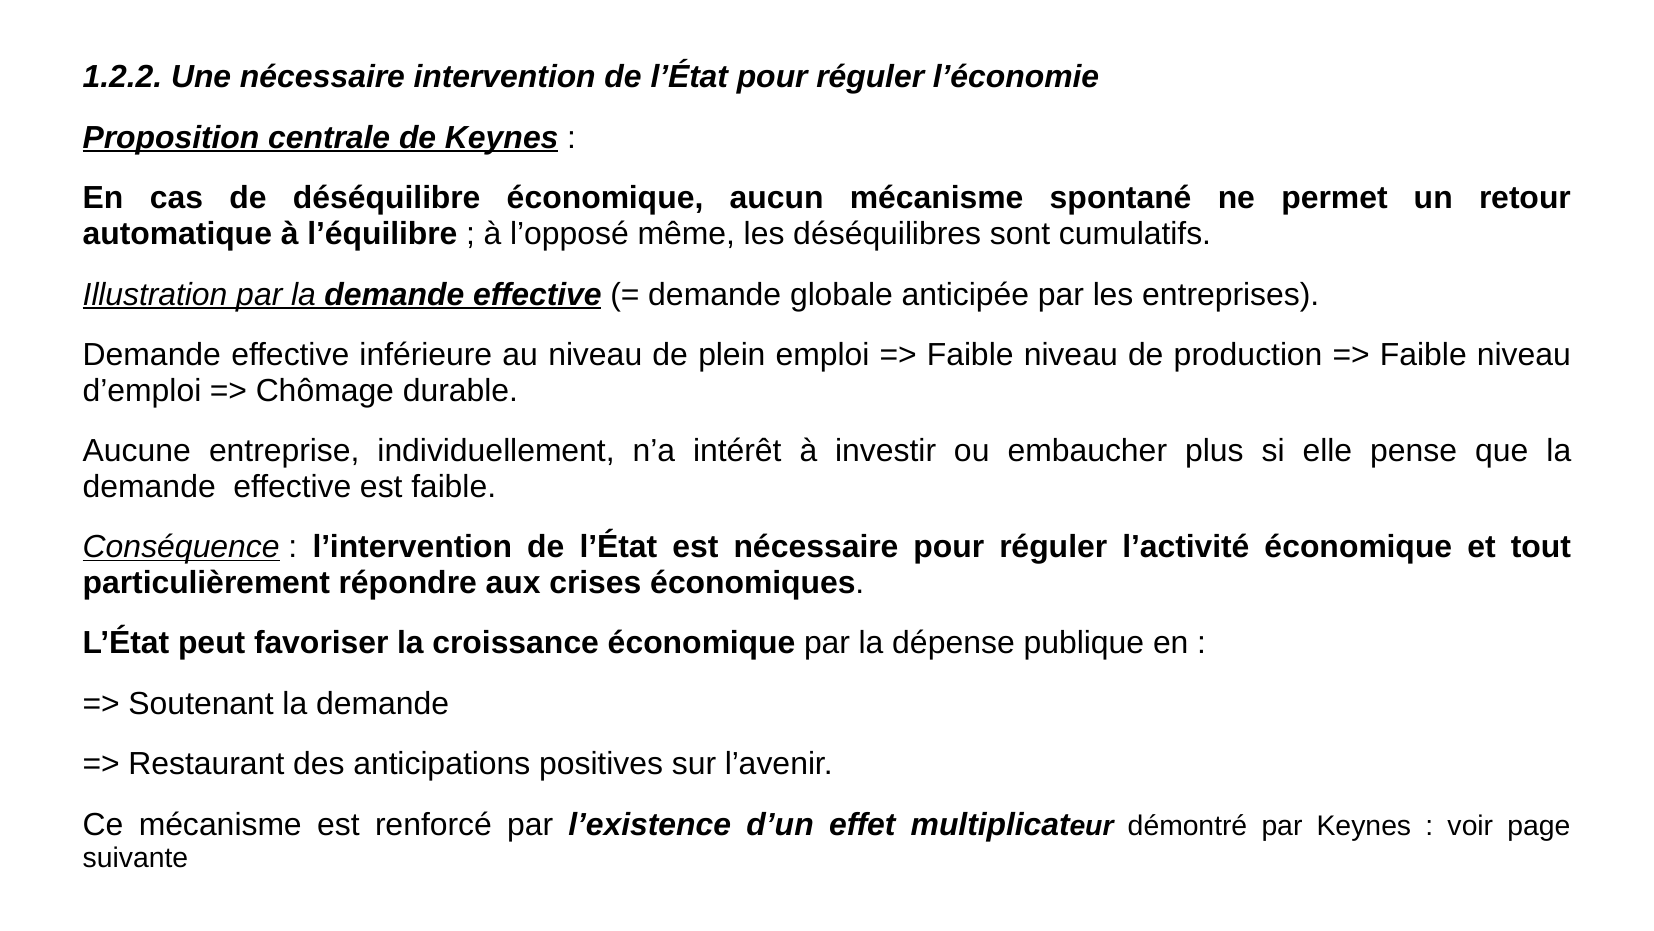

# 1.2.2. Une nécessaire intervention de l’État pour réguler l’économie
Proposition centrale de Keynes :
En cas de déséquilibre économique, aucun mécanisme spontané ne permet un retour automatique à l’équilibre ; à l’opposé même, les déséquilibres sont cumulatifs.
Illustration par la demande effective (= demande globale anticipée par les entreprises).
Demande effective inférieure au niveau de plein emploi => Faible niveau de production => Faible niveau d’emploi => Chômage durable.
Aucune entreprise, individuellement, n’a intérêt à investir ou embaucher plus si elle pense que la demande effective est faible.
Conséquence : l’intervention de l’État est nécessaire pour réguler l’activité économique et tout particulièrement répondre aux crises économiques.
L’État peut favoriser la croissance économique par la dépense publique en :
=> Soutenant la demande
=> Restaurant des anticipations positives sur l’avenir.
Ce mécanisme est renforcé par l’existence d’un effet multiplicateur démontré par Keynes : voir page suivante